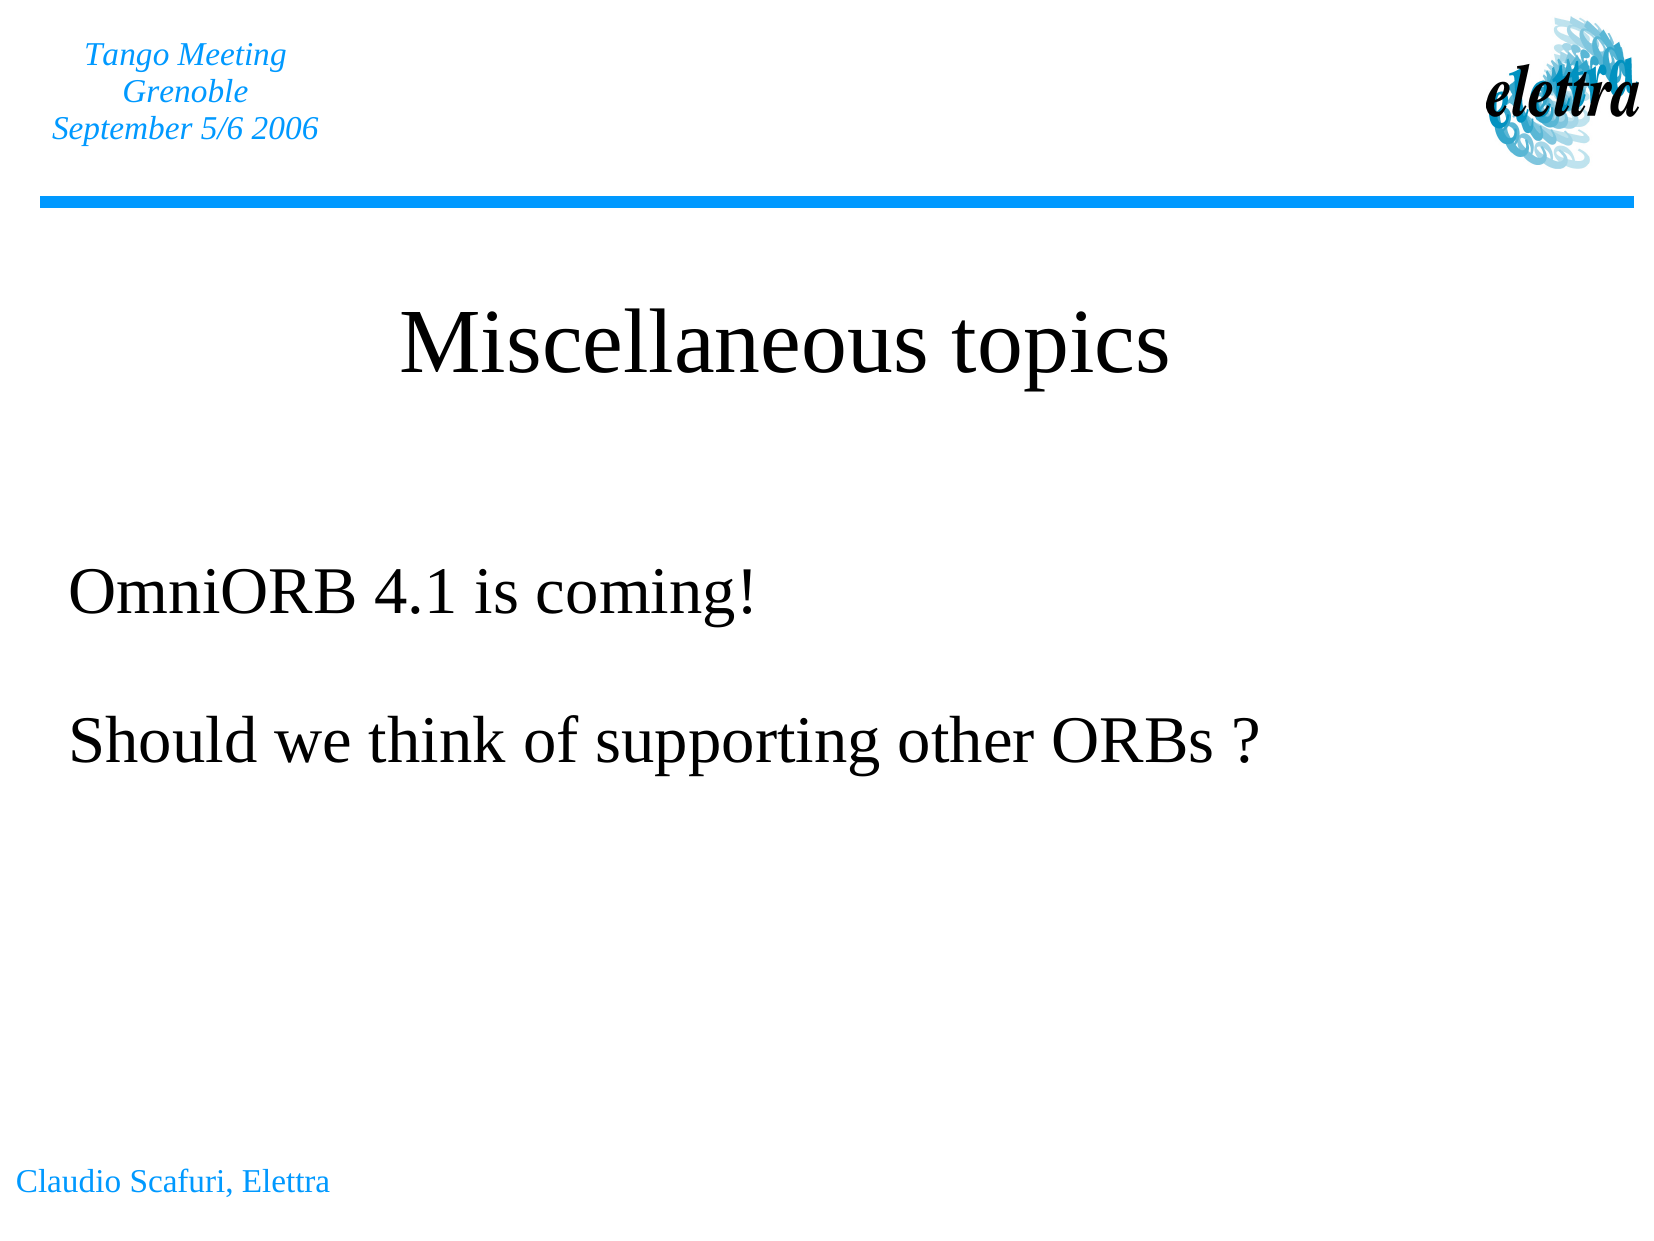

# Miscellaneous topics
OmniORB 4.1 is coming!
Should we think of supporting other ORBs ?